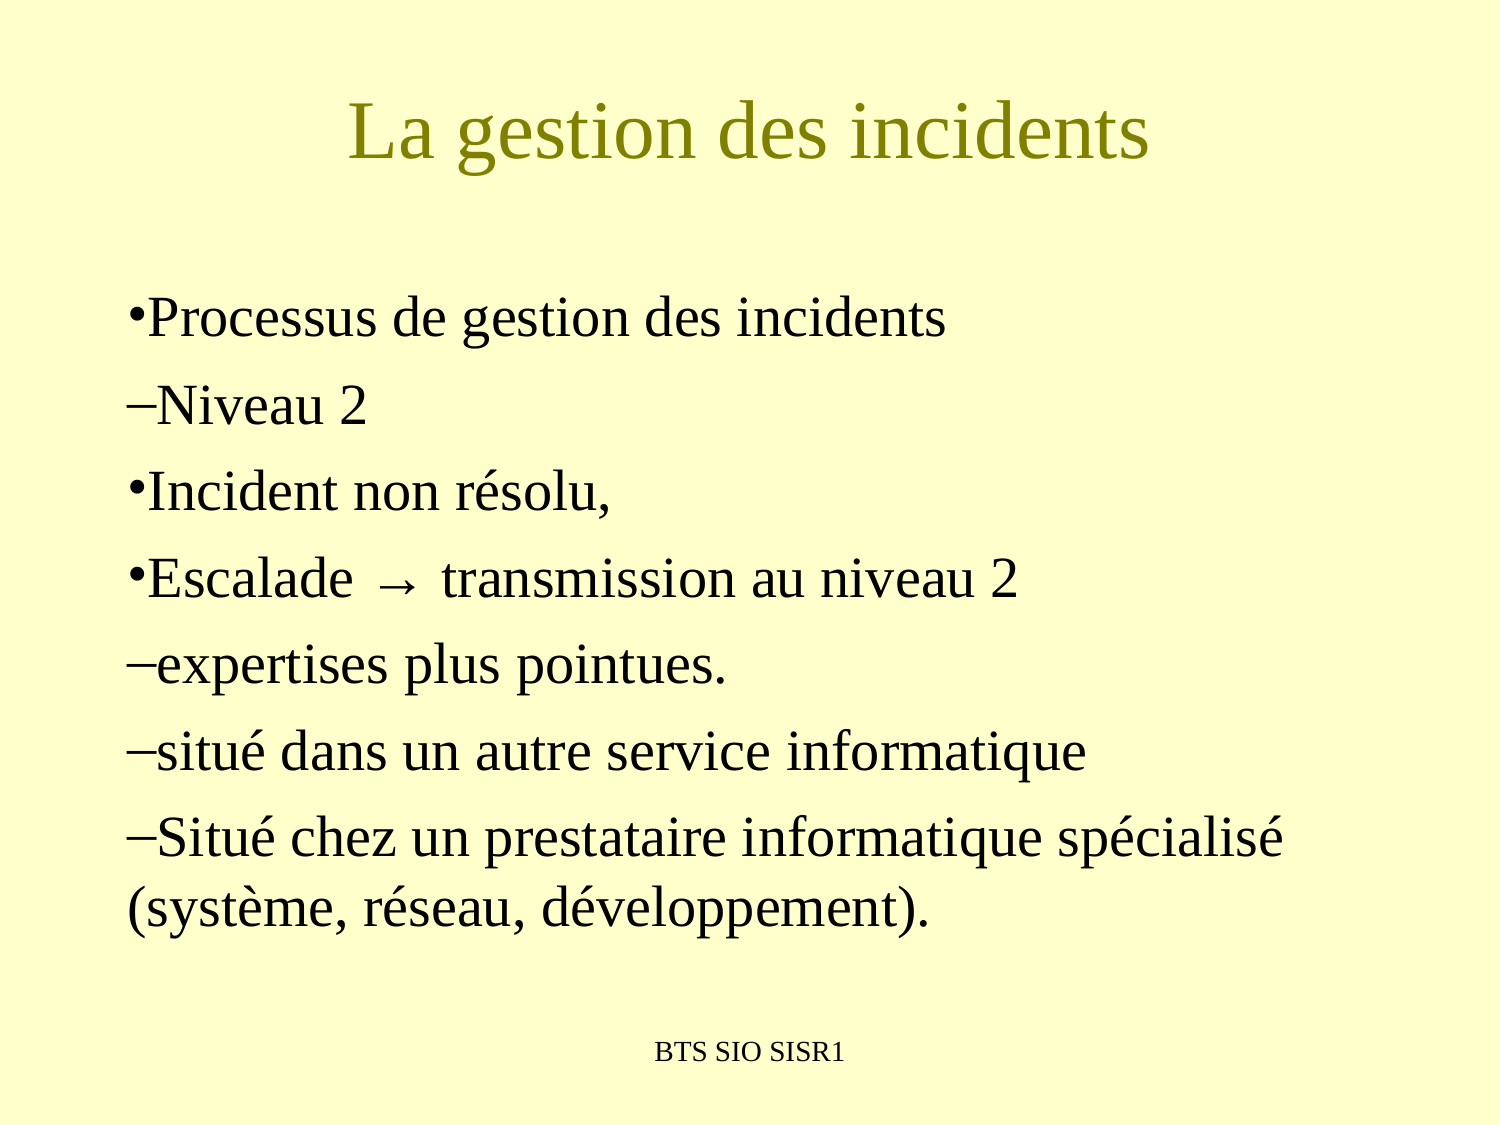

# Processus de gestion des incidents
Niveau 2
Incident non résolu,
Escalade → transmission au niveau 2
expertises plus pointues.
situé dans un autre service informatique
Situé chez un prestataire informatique spécialisé (système, réseau, développement).
BTS SIO SISR1